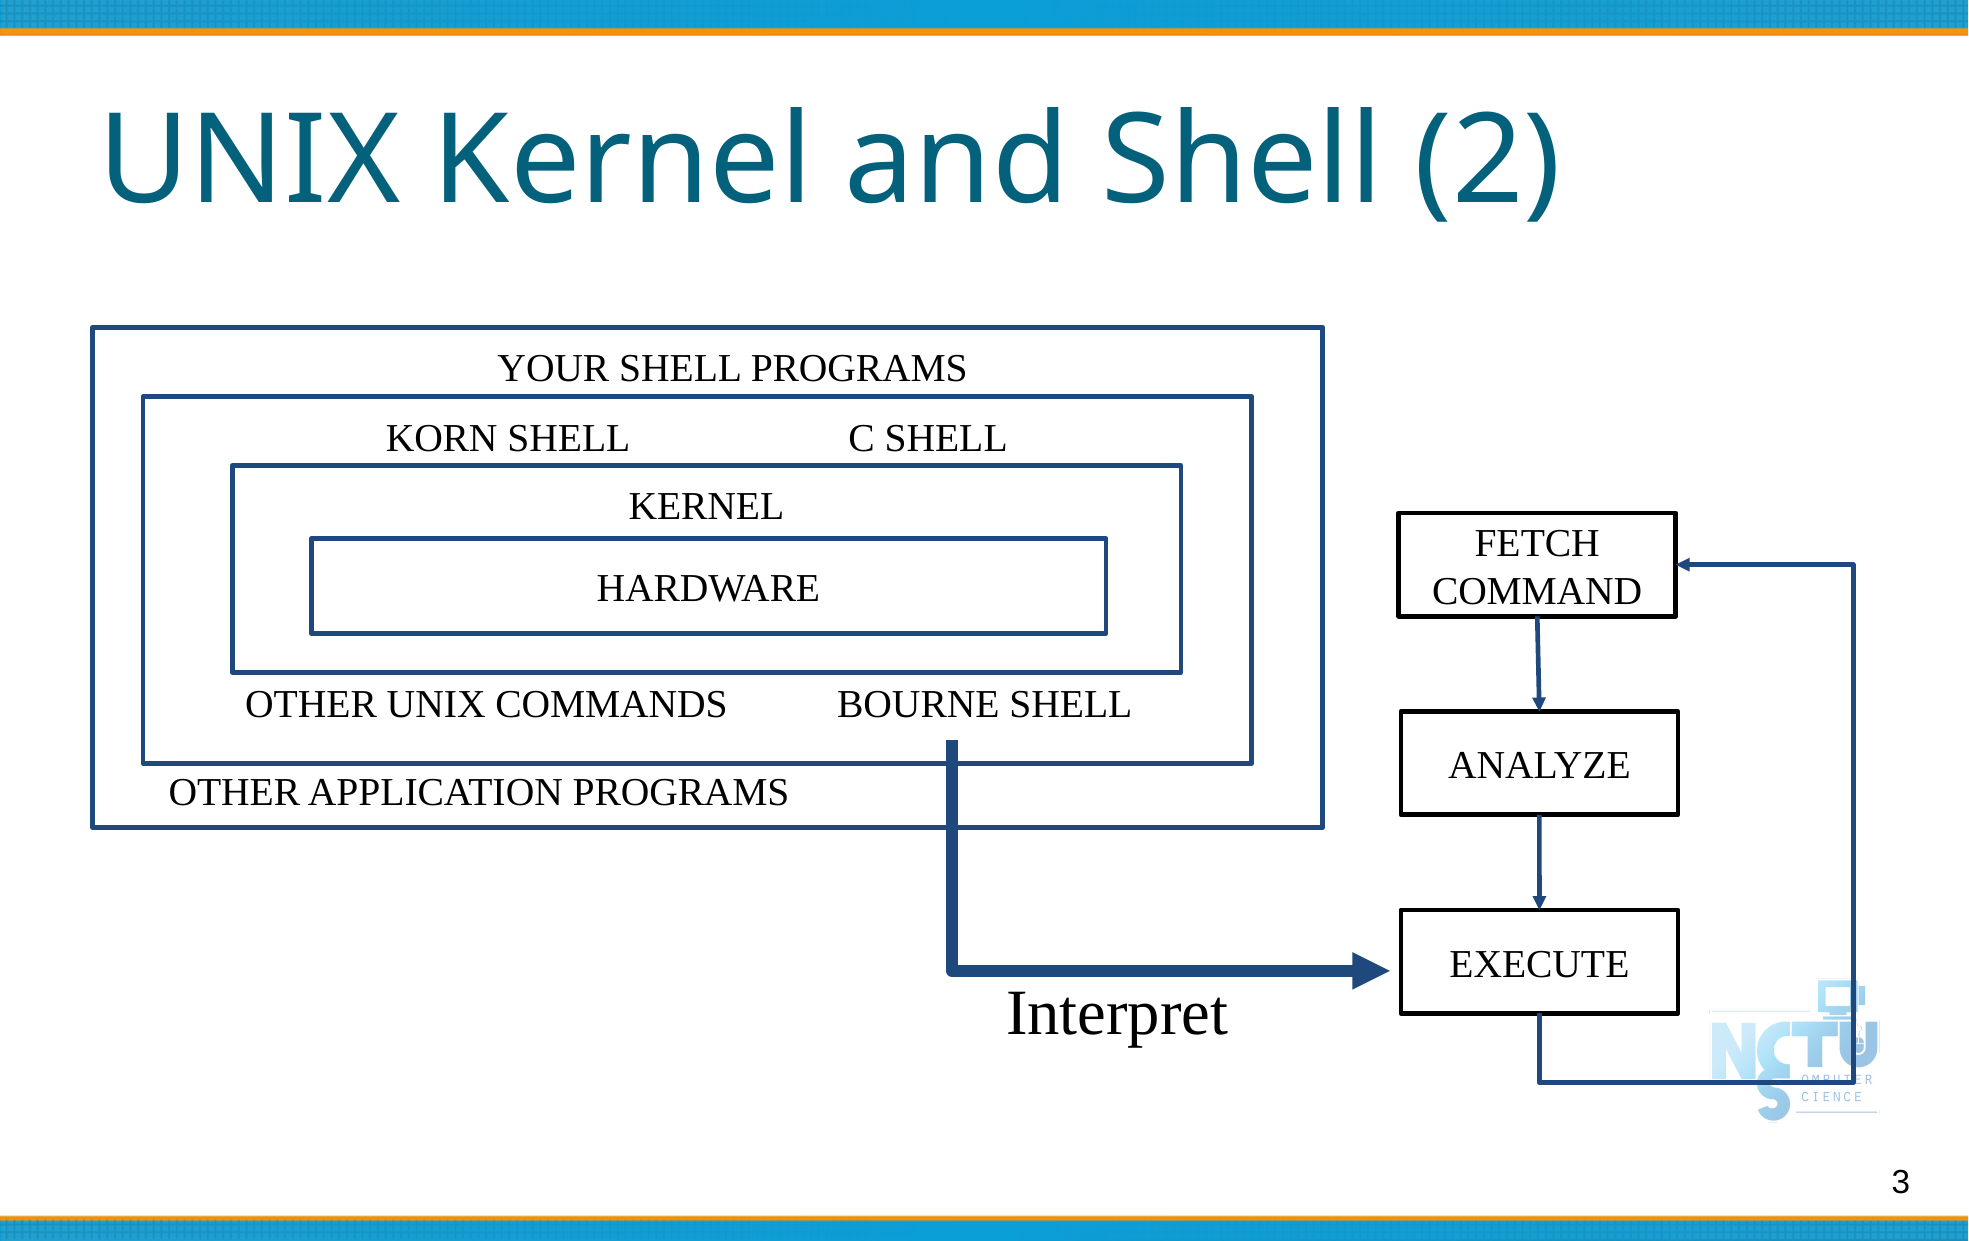

# UNIX Kernel and Shell (2)
 YOUR SHELL PROGRAMS
KORN SHELL C SHELL
KERNEL
FETCH COMMAND
HARDWARE
OTHER UNIX COMMANDS BOURNE SHELL
ANALYZE
OTHER APPLICATION PROGRAMS
EXECUTE
Interpret